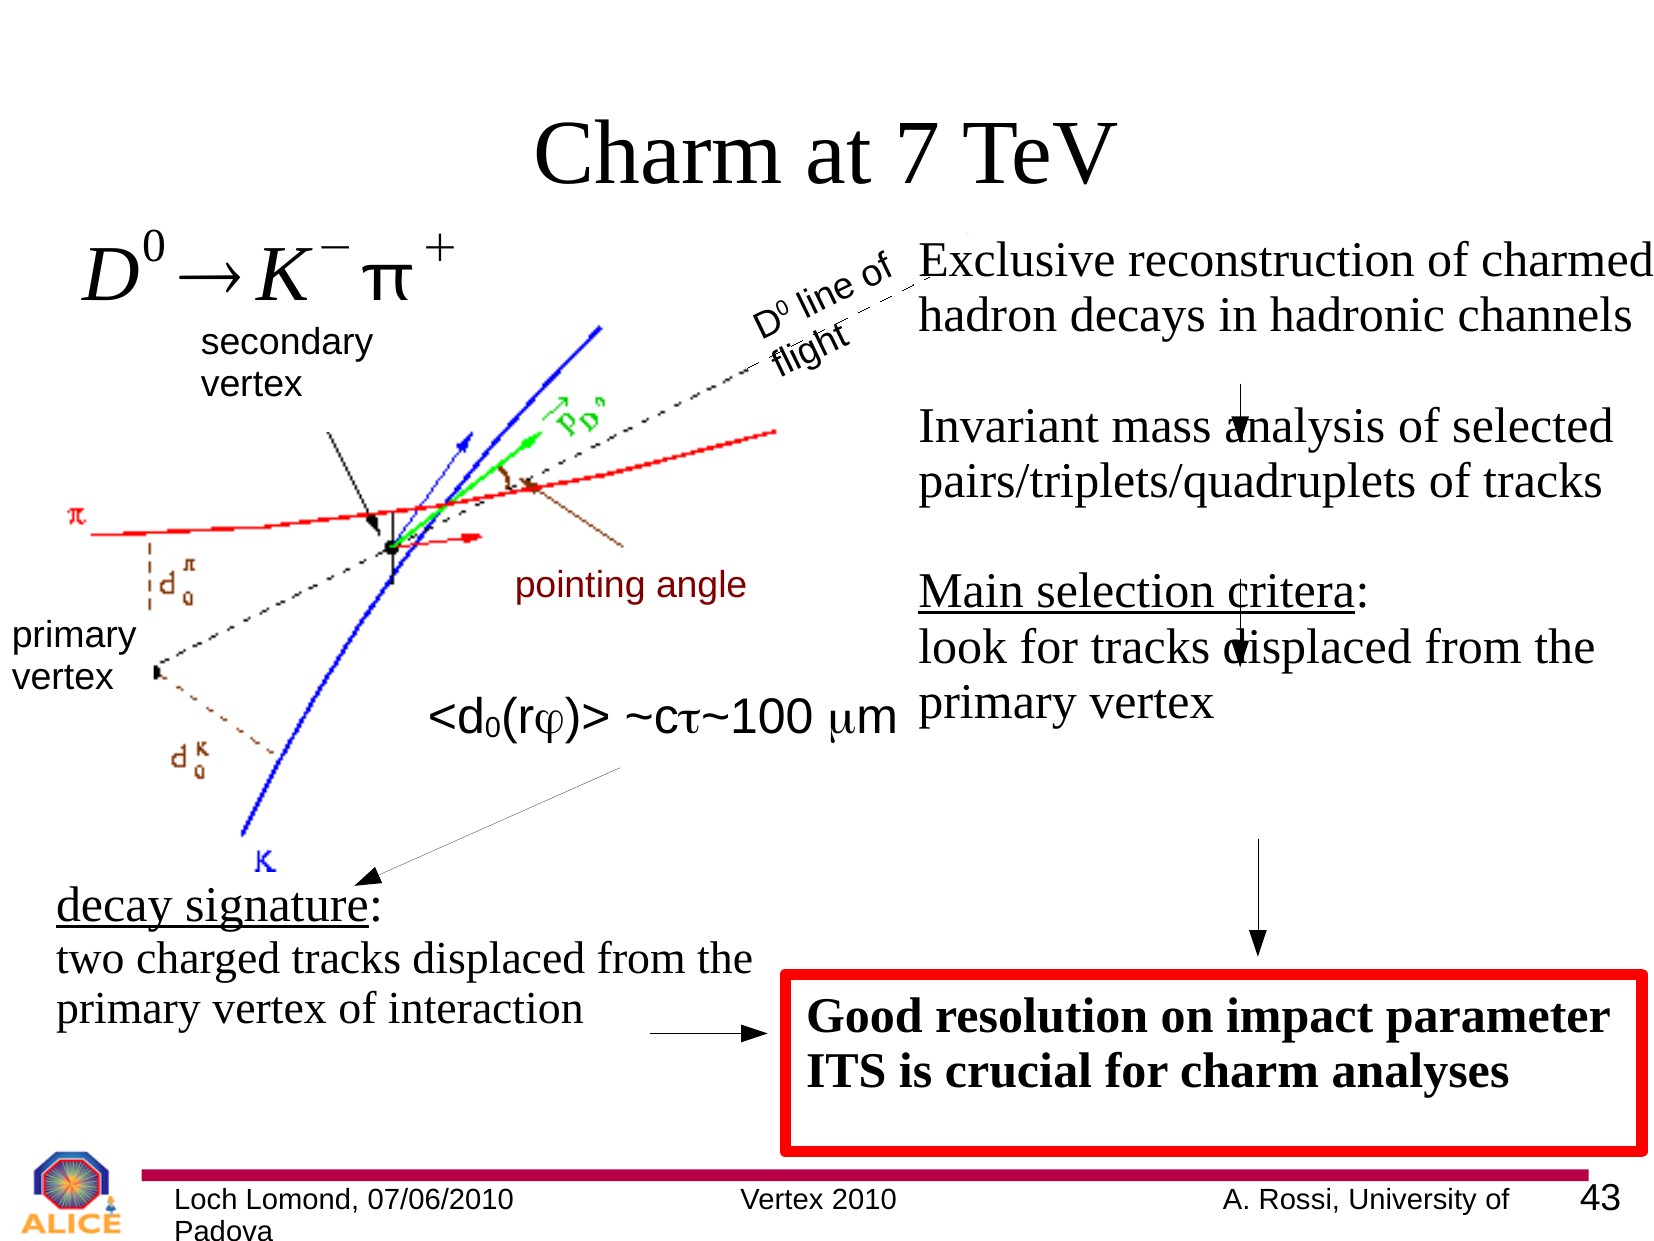

# Charm at 7 TeV
D0 line of flight
secondary
vertex
pointing angle
Angolo di puntamento
primary
vertex
Exclusive reconstruction of charmed hadron decays in hadronic channels
Invariant mass analysis of selected pairs/triplets/quadruplets of tracks
Main selection critera:
look for tracks displaced from the primary vertex
<d0(rj)> ~ct~100 mm
decay signature:
two charged tracks displaced from the primary vertex of interaction
Good resolution on impact parameter
ITS is crucial for charm analyses
Loch Lomond, 07/06/2010 		 Vertex 2010 		 A. Rossi, University of Padova
43